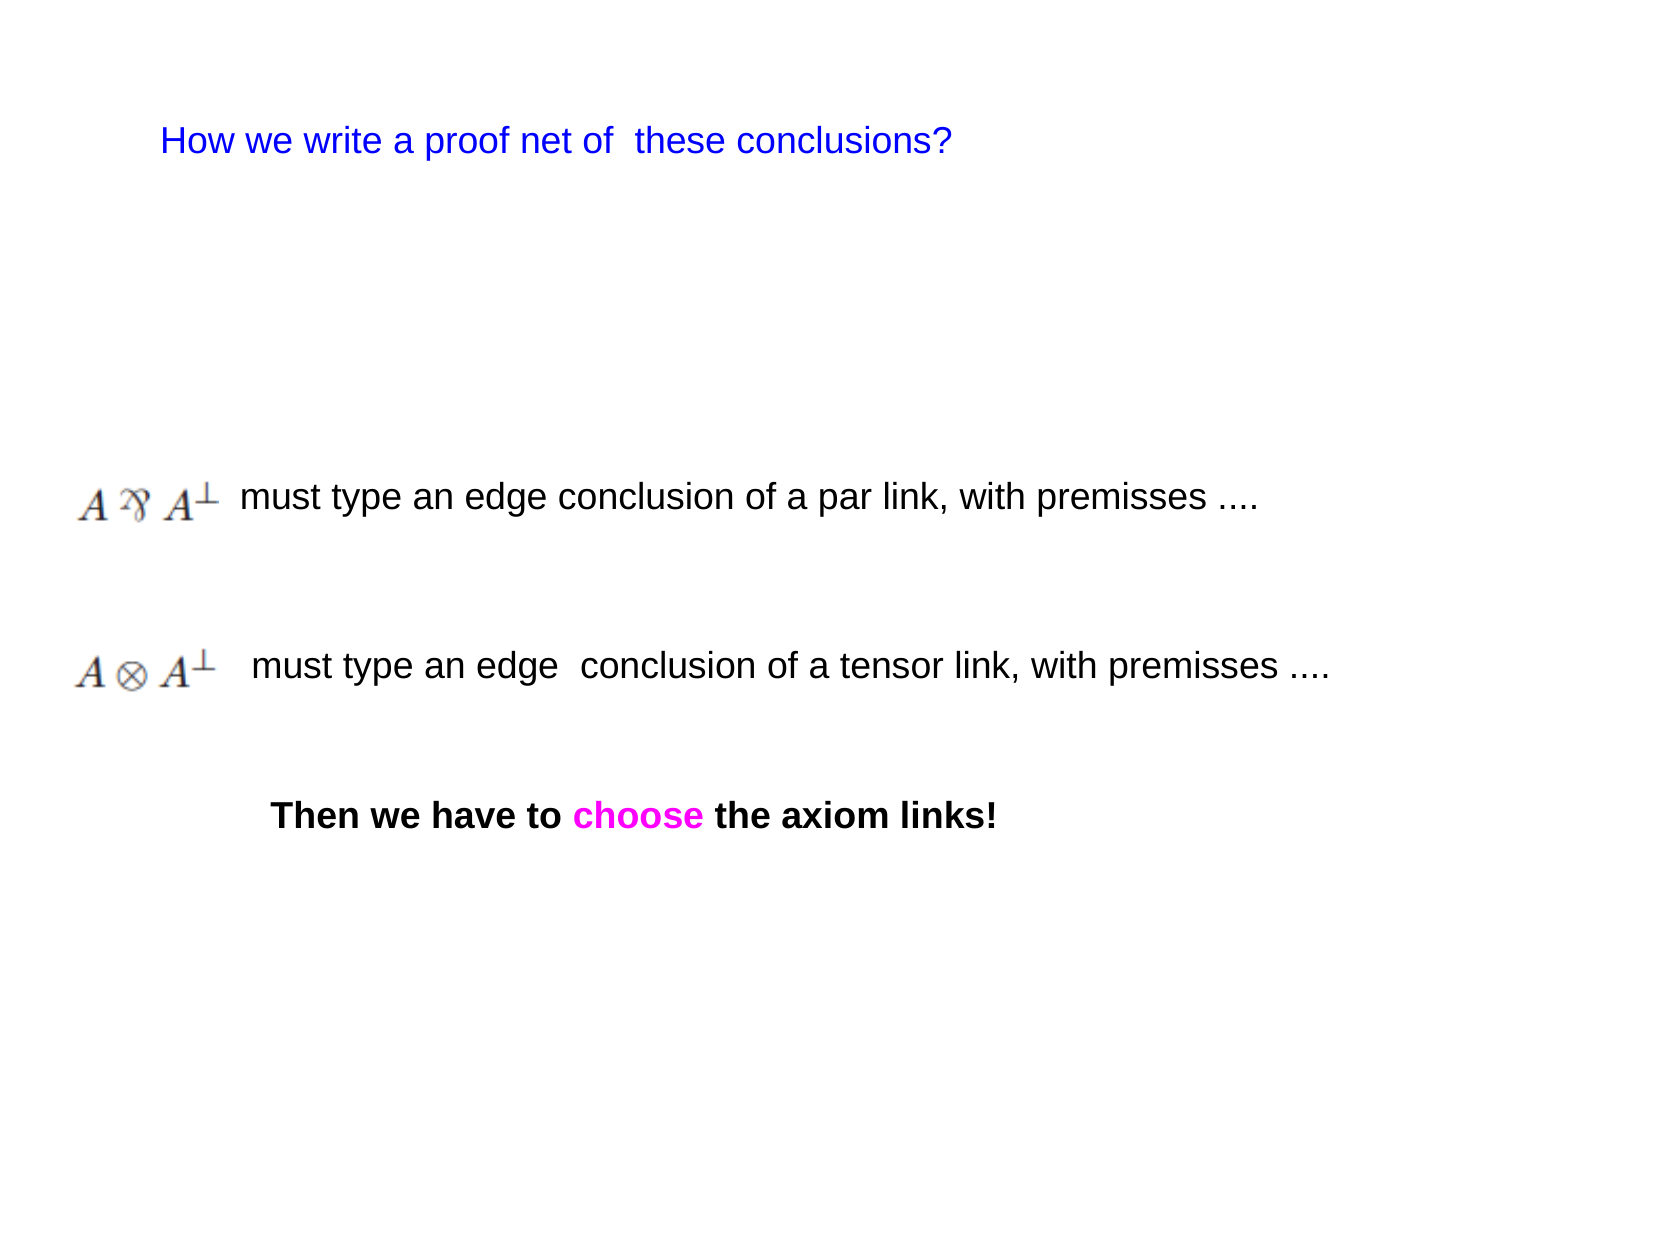

How we write a proof net of these conclusions?
must type an edge conclusion of a par link, with premisses ....
must type an edge conclusion of a tensor link, with premisses ....
Then we have to choose the axiom links!